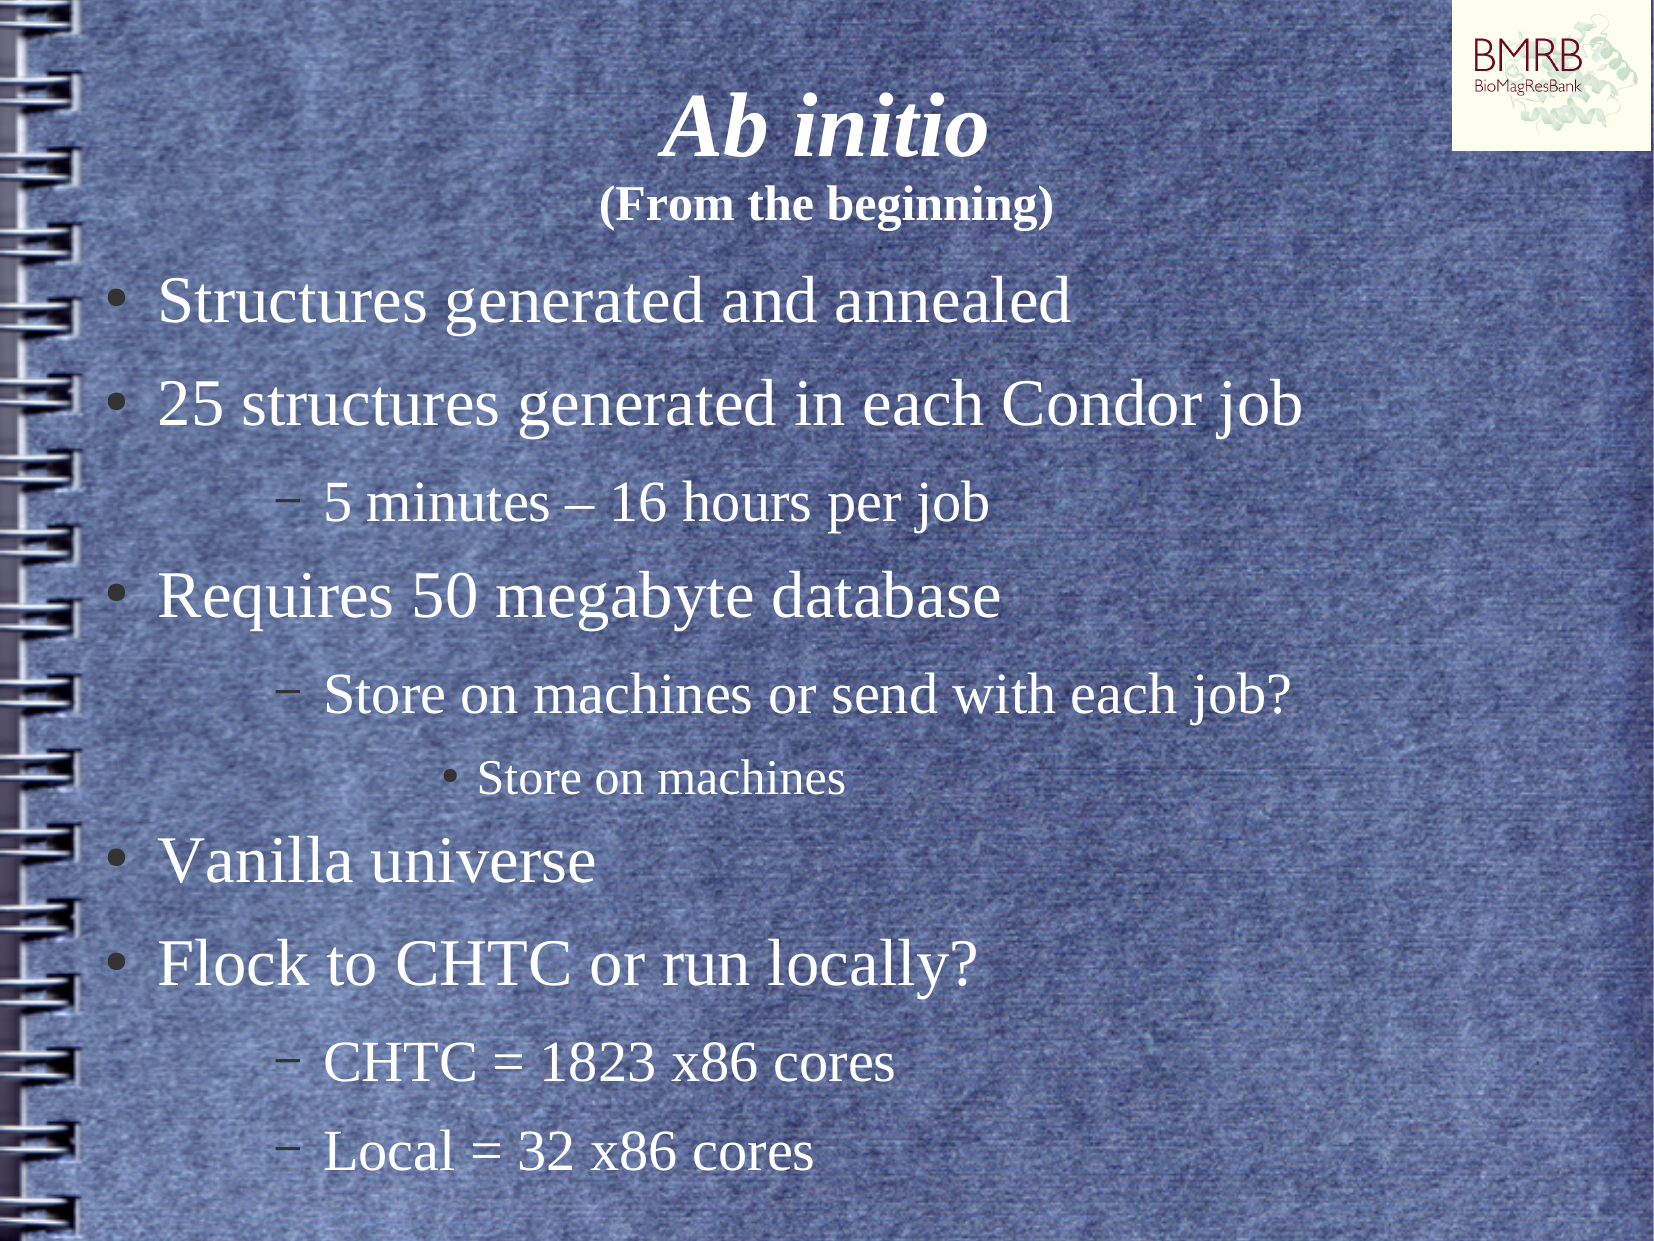

# Ab initio (From the beginning)
Structures generated and annealed
25 structures generated in each Condor job
5 minutes – 16 hours per job
Requires 50 megabyte database
Store on machines or send with each job?
Store on machines
Vanilla universe
Flock to CHTC or run locally?
CHTC = 1823 x86 cores
Local = 32 x86 cores